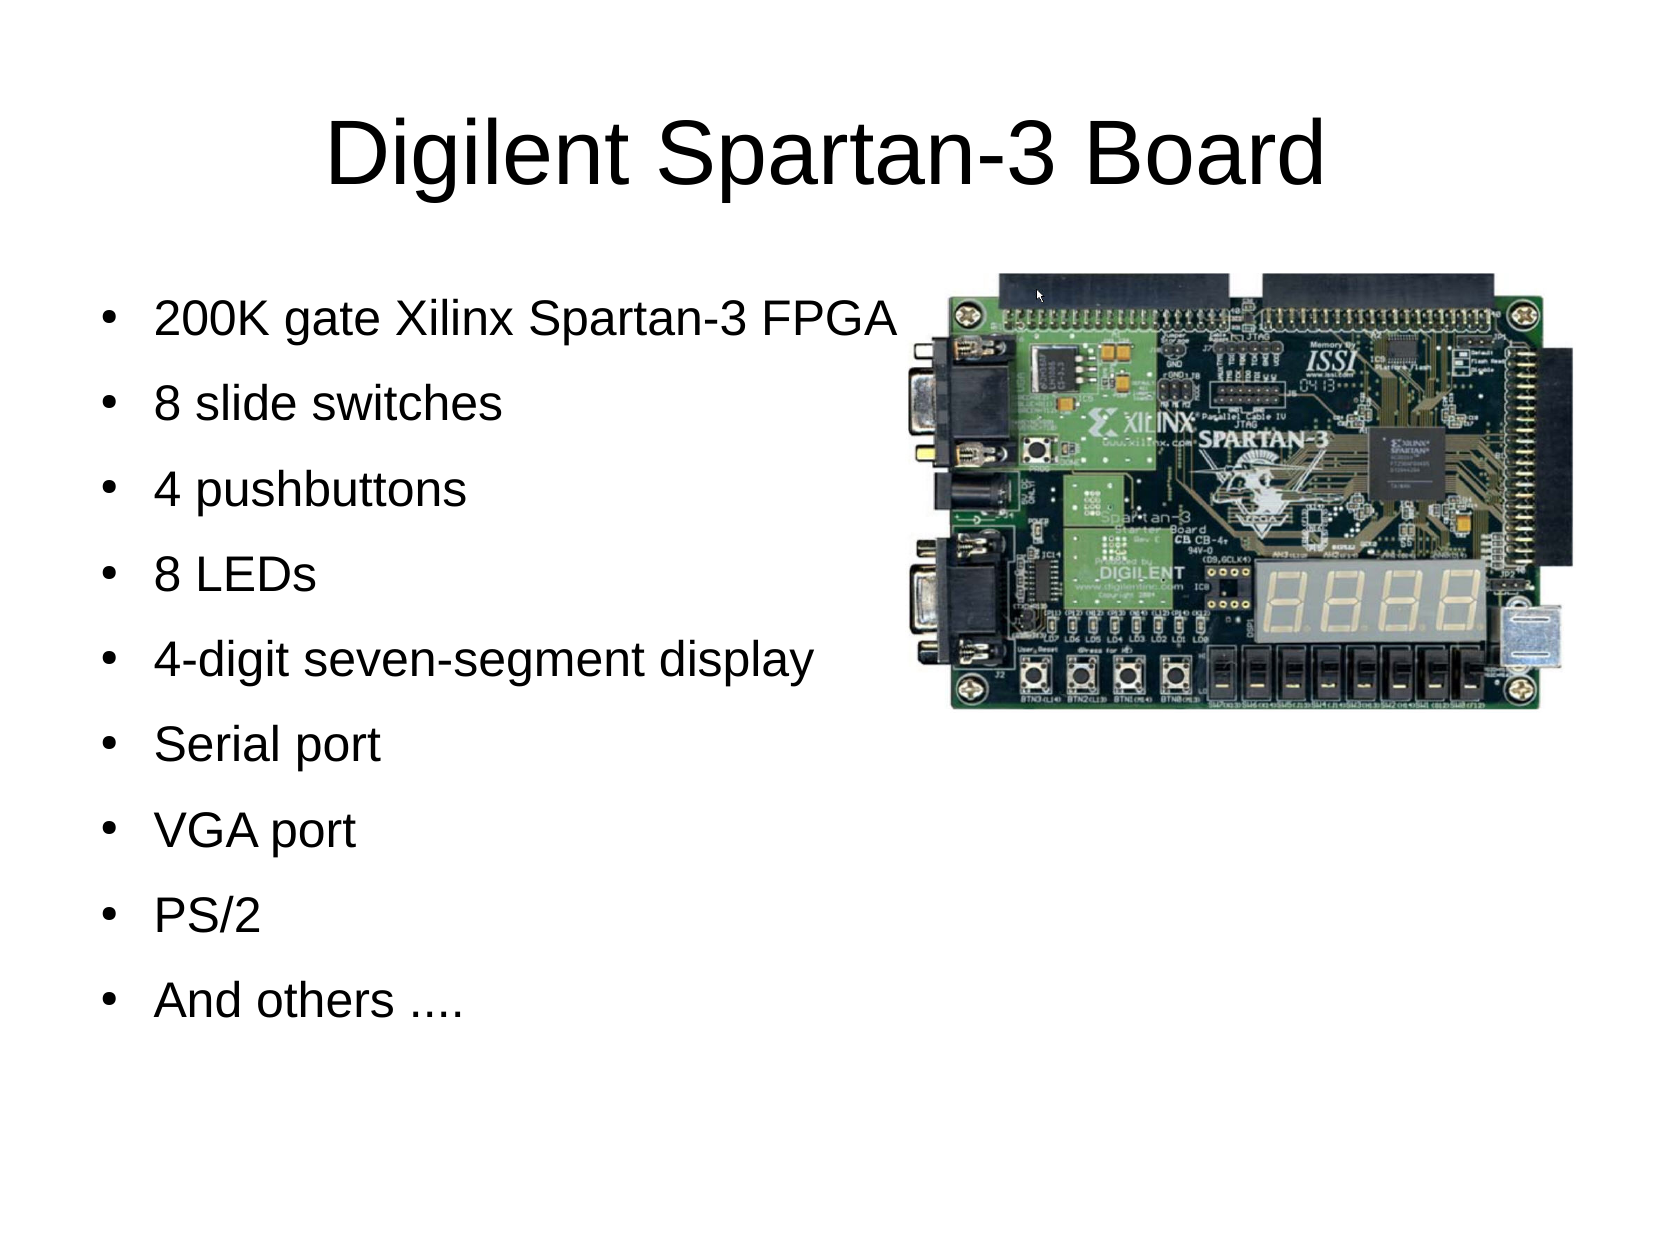

# Digilent Spartan-3 Board
200K gate Xilinx Spartan-3 FPGA
8 slide switches
4 pushbuttons
8 LEDs
4-digit seven-segment display
Serial port
VGA port
PS/2
And others ....